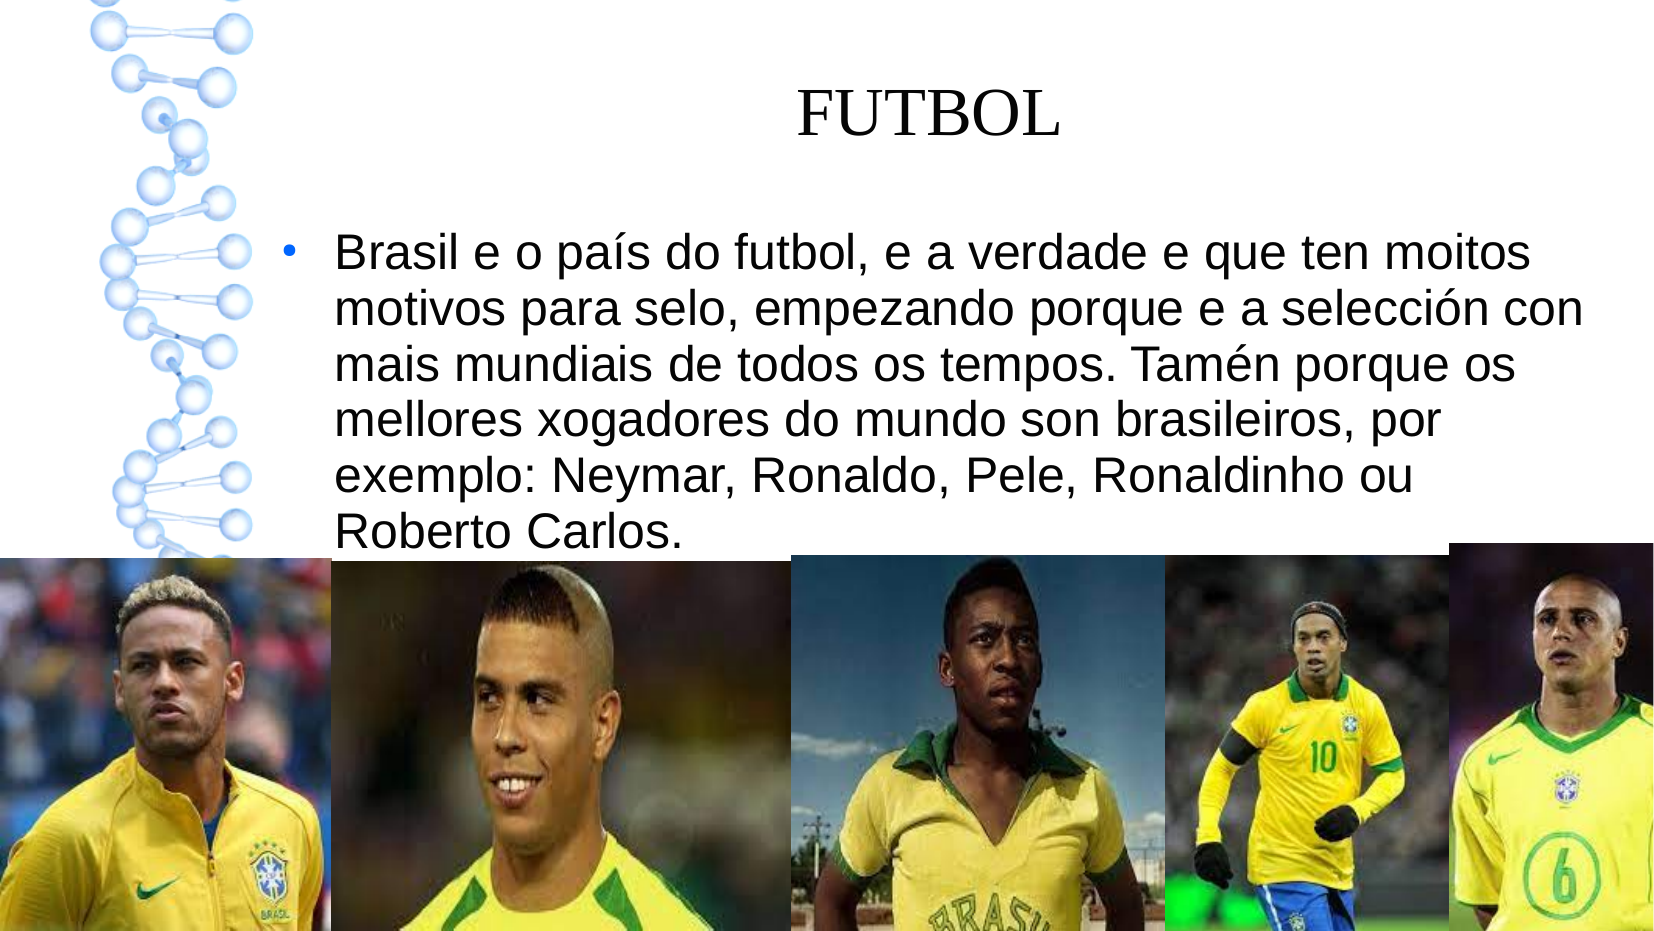

# FUTBOL
Brasil e o país do futbol, e a verdade e que ten moitos motivos para selo, empezando porque e a selección con mais mundiais de todos os tempos. Tamén porque os mellores xogadores do mundo son brasileiros, por exemplo: Neymar, Ronaldo, Pele, Ronaldinho ou Roberto Carlos.
13